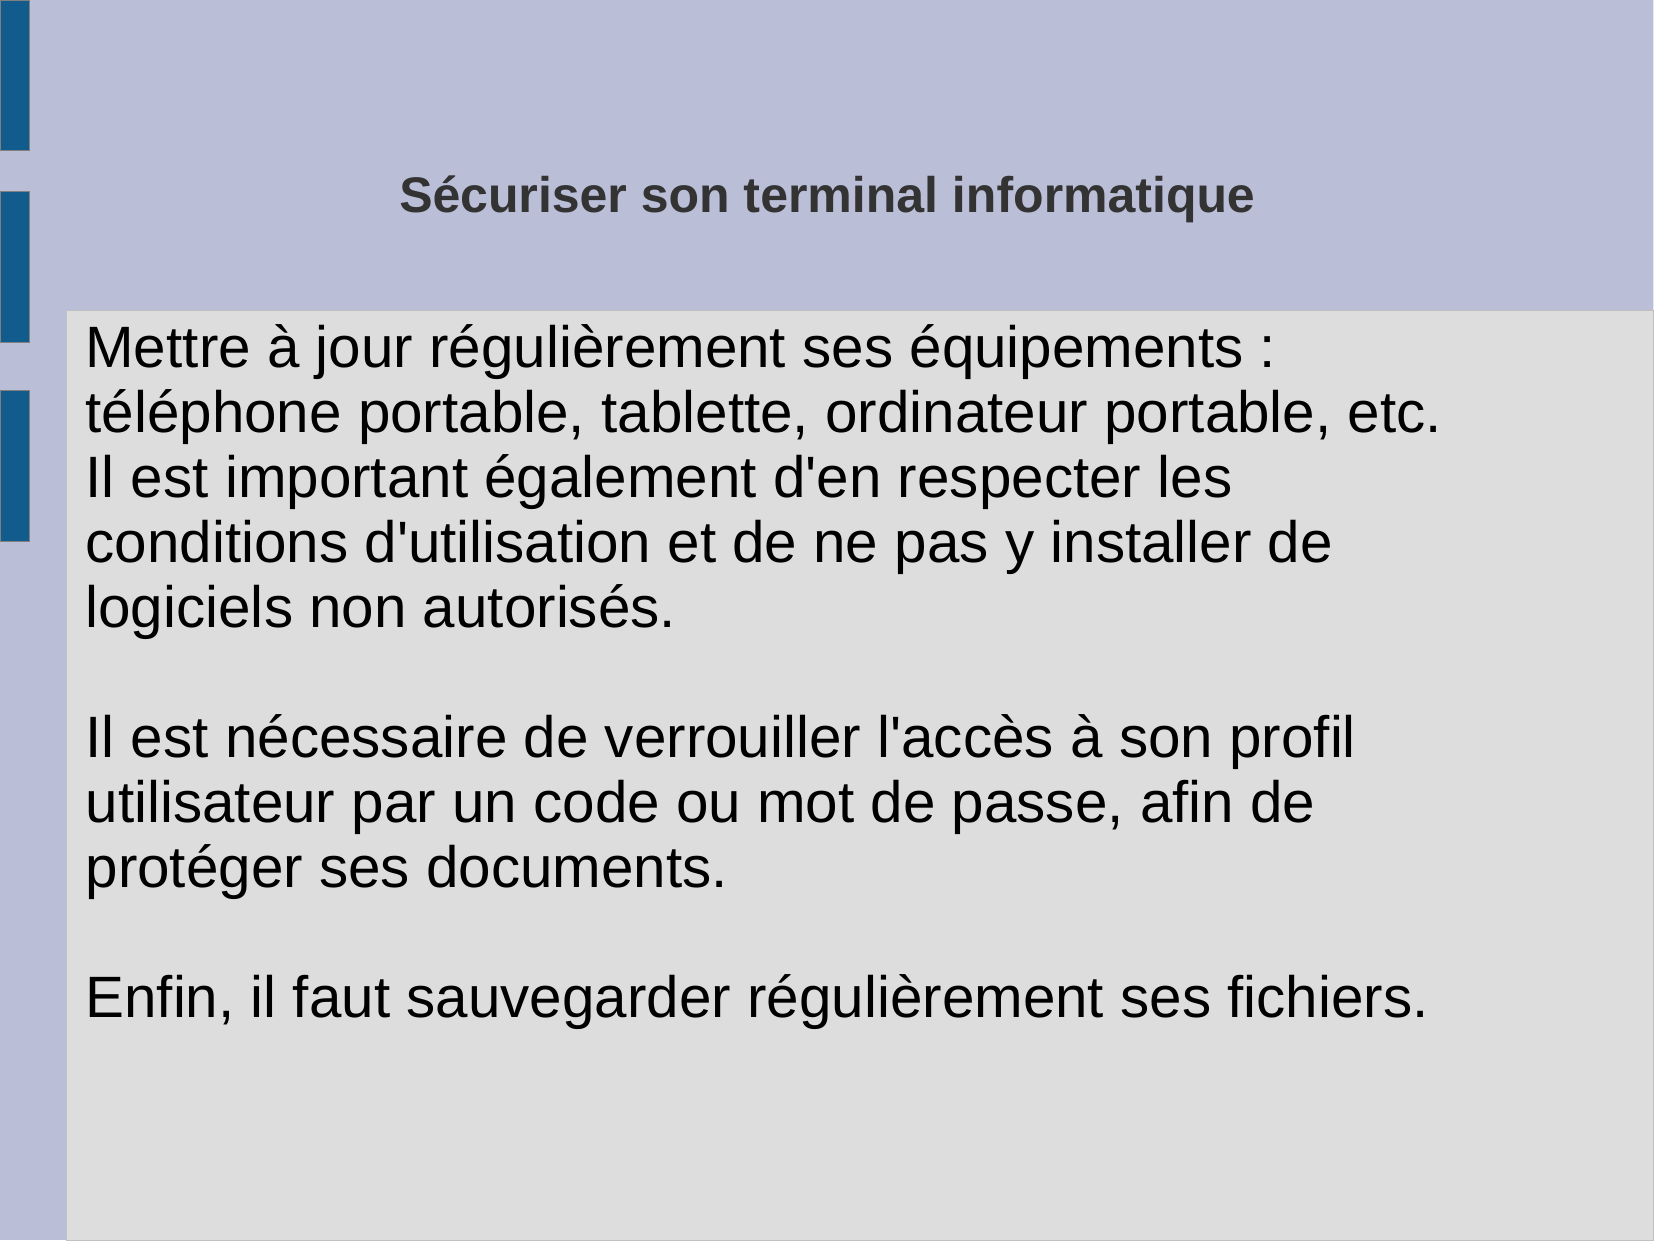

# Sécuriser son terminal informatique
Mettre à jour régulièrement ses équipements : téléphone portable, tablette, ordinateur portable, etc. Il est important également d'en respecter les conditions d'utilisation et de ne pas y installer de logiciels non autorisés.
Il est nécessaire de verrouiller l'accès à son profil utilisateur par un code ou mot de passe, afin de protéger ses documents.
Enfin, il faut sauvegarder régulièrement ses fichiers.